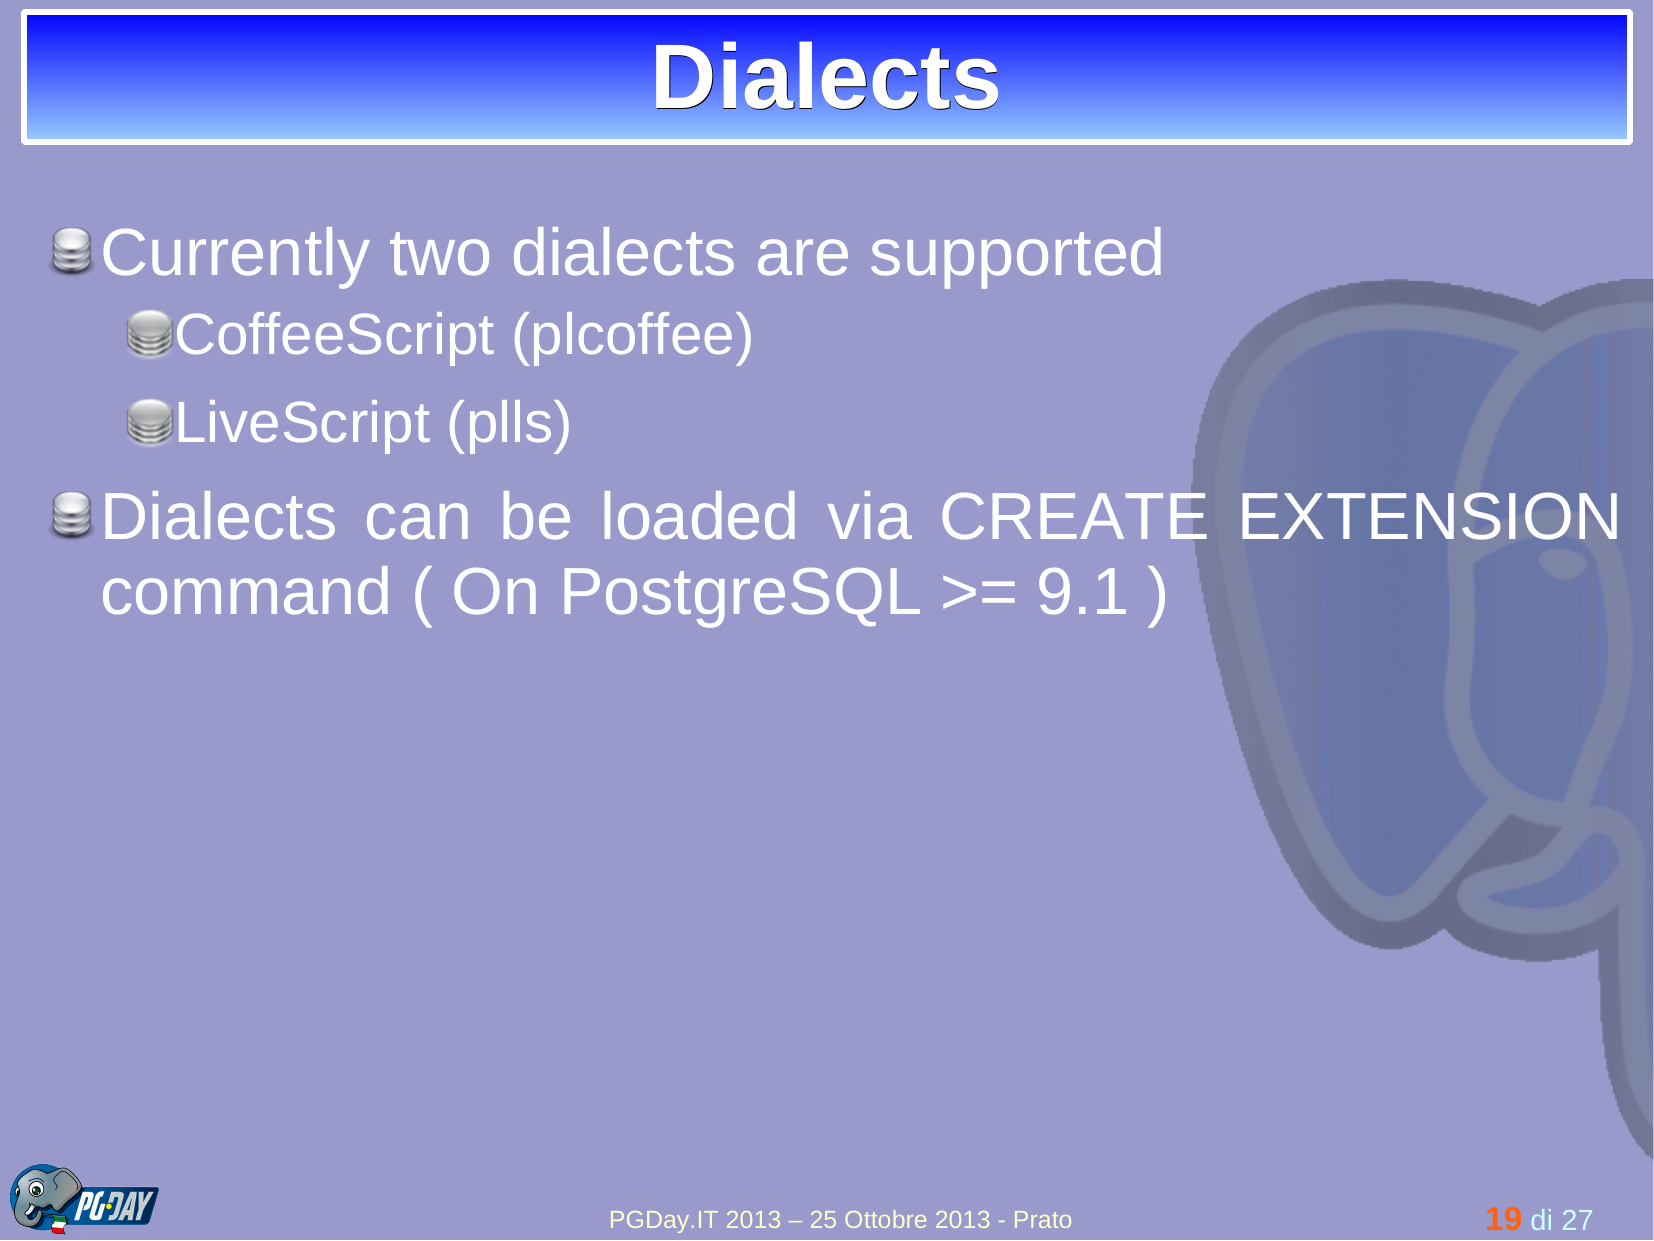

# Dialects
Currently two dialects are supported
CoffeeScript (plcoffee)
LiveScript (plls)
Dialects can be loaded via CREATE EXTENSION command ( On PostgreSQL >= 9.1 )